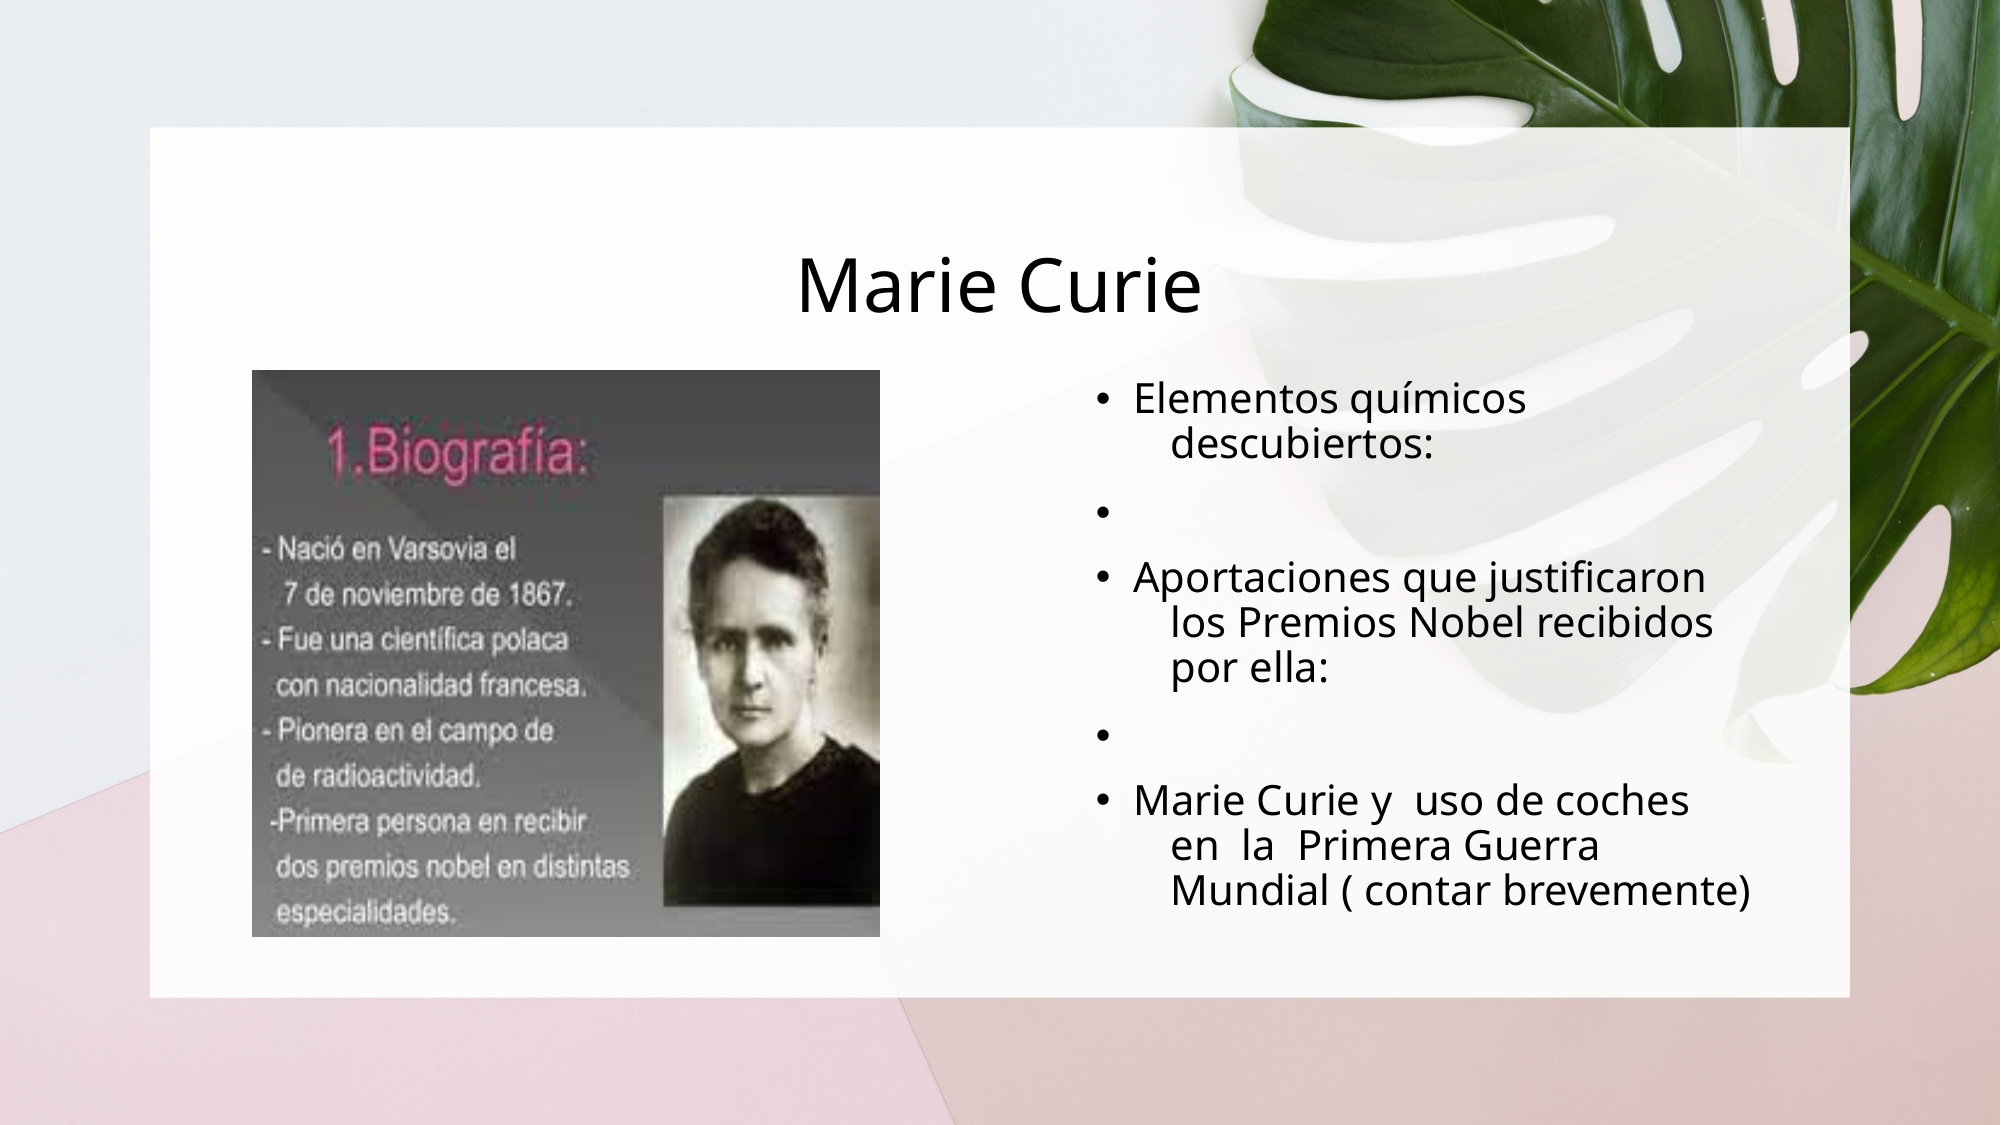

# Marie Curie
Elementos químicos descubiertos:
Aportaciones que justificaron los Premios Nobel recibidos por ella:
Marie Curie y uso de coches en la Primera Guerra Mundial ( contar brevemente)